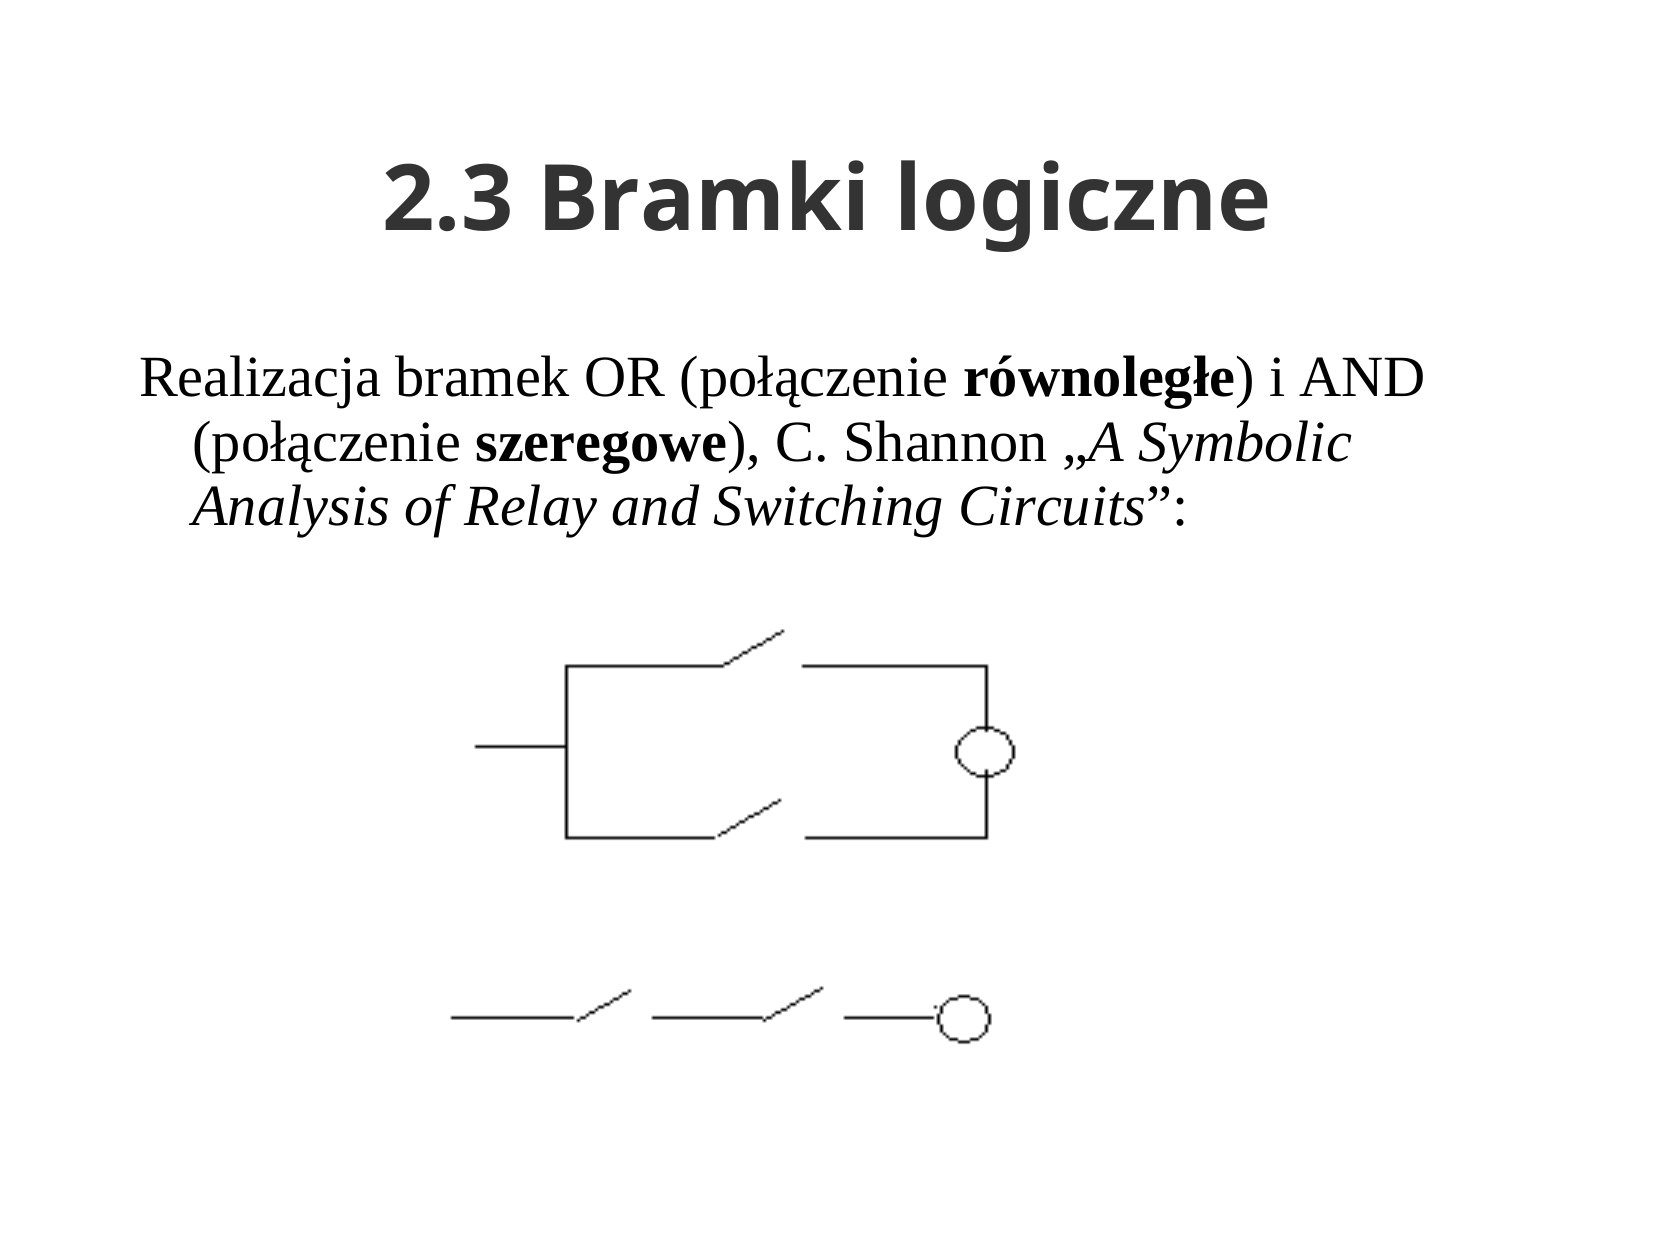

# 2.3 Bramki logiczne
Realizacja bramek OR (połączenie równoległe) i AND (połączenie szeregowe), C. Shannon „A Symbolic Analysis of Relay and Switching Circuits”: